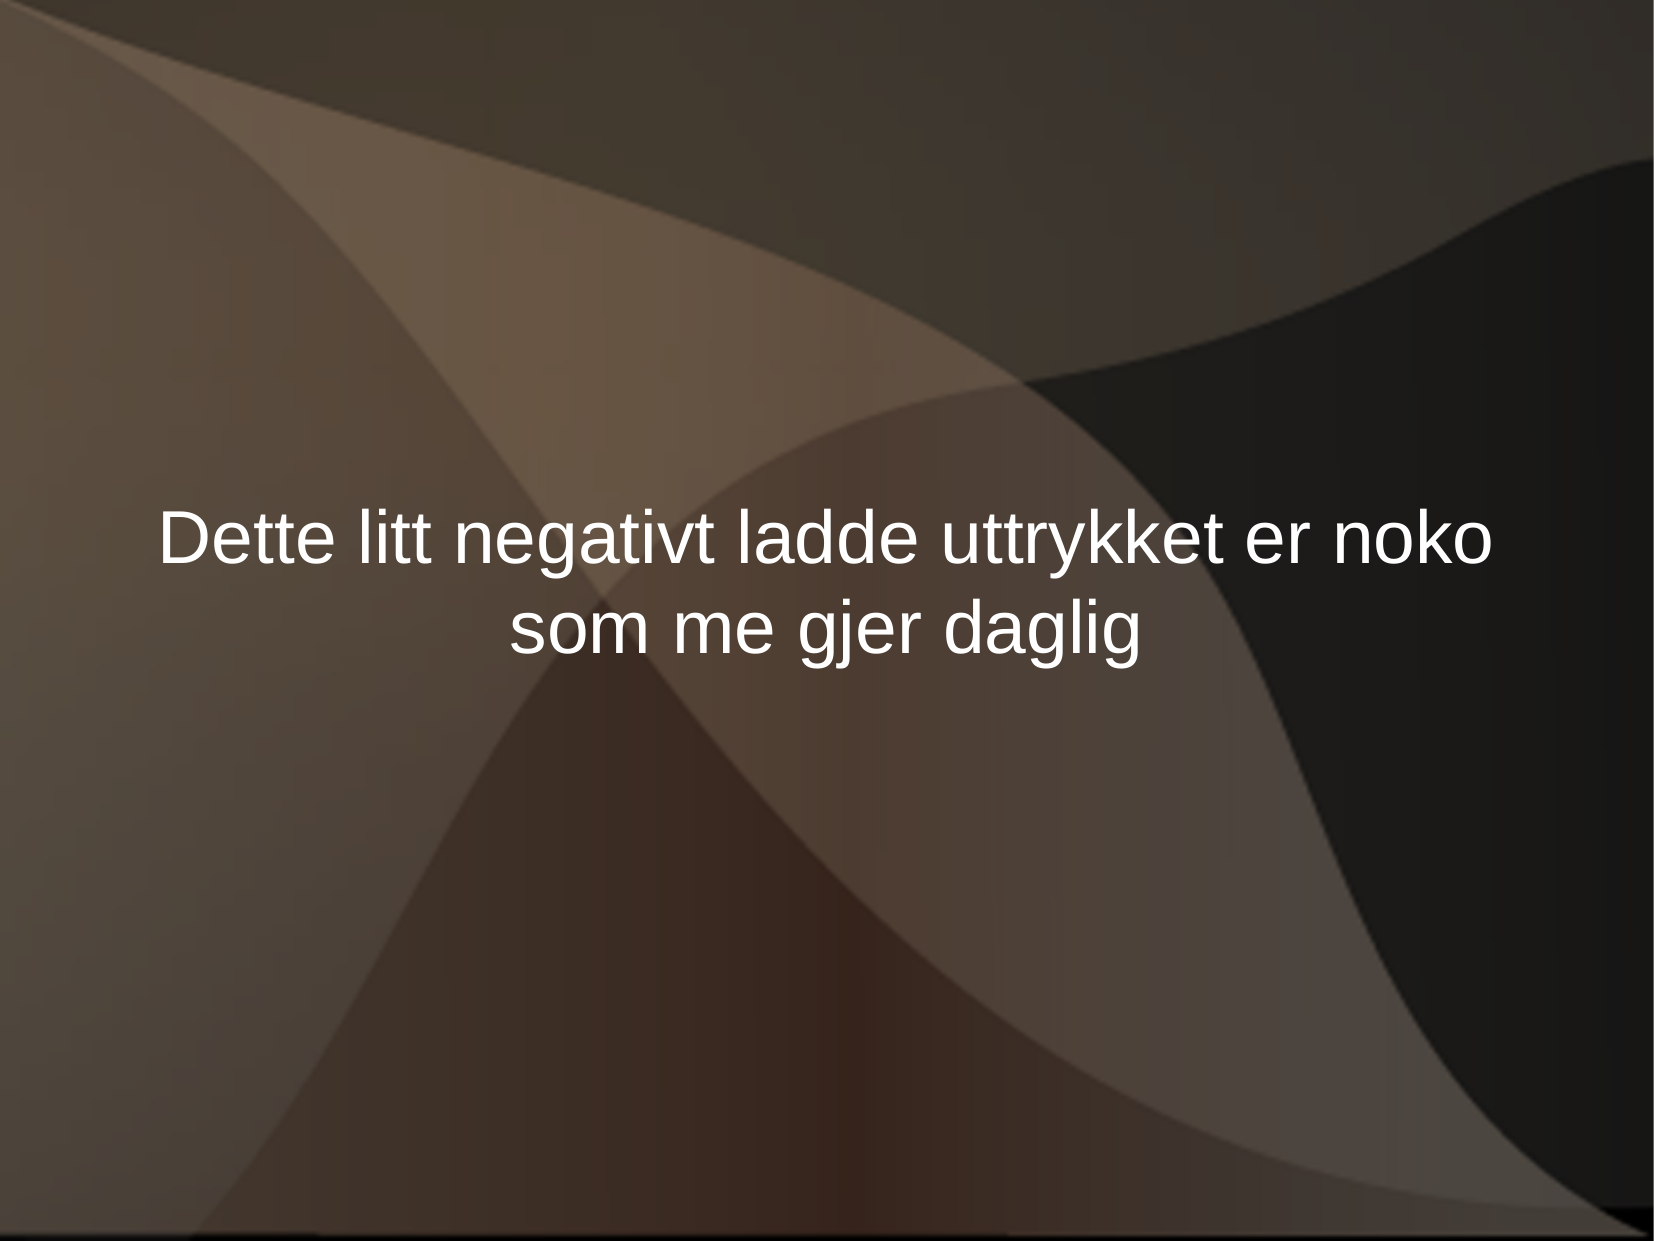

# Dette litt negativt ladde uttrykket er noko som me gjer daglig